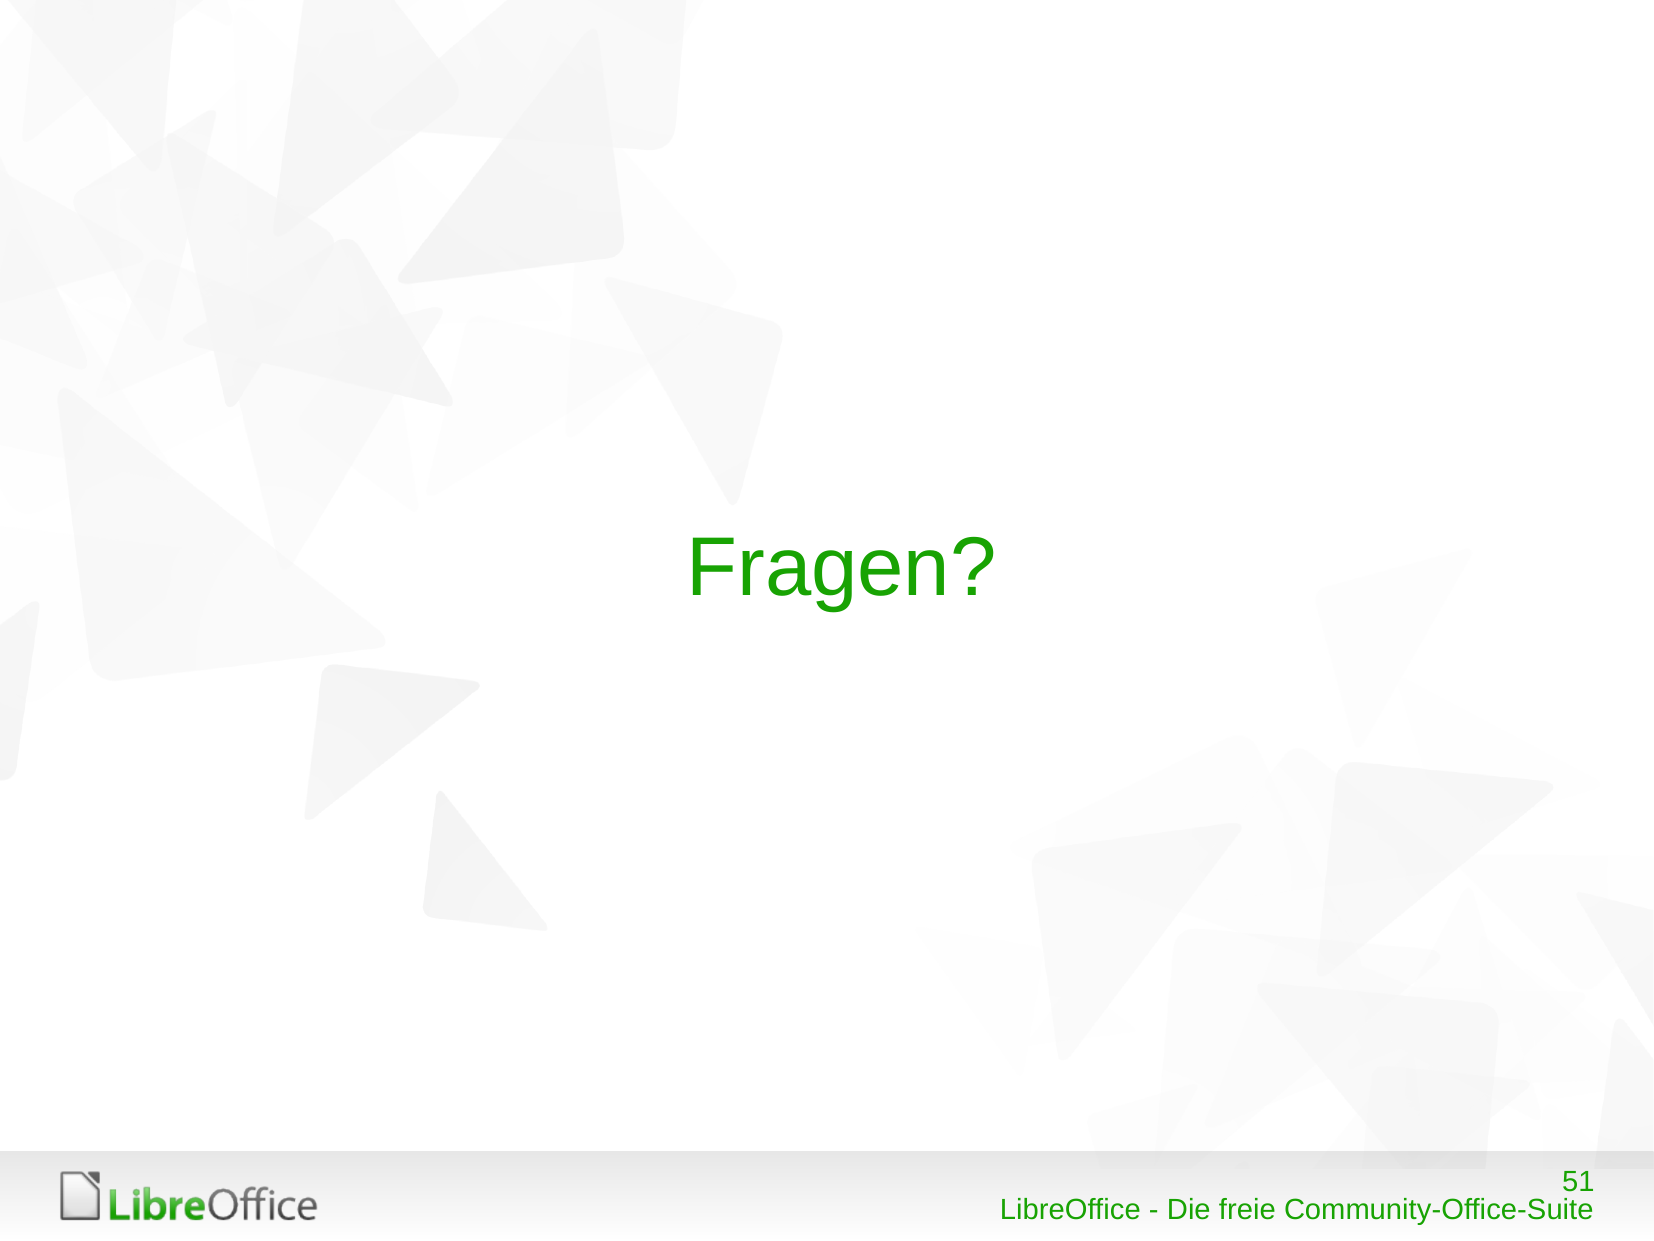

# Fragen?
51
LibreOffice - Die freie Community-Office-Suite